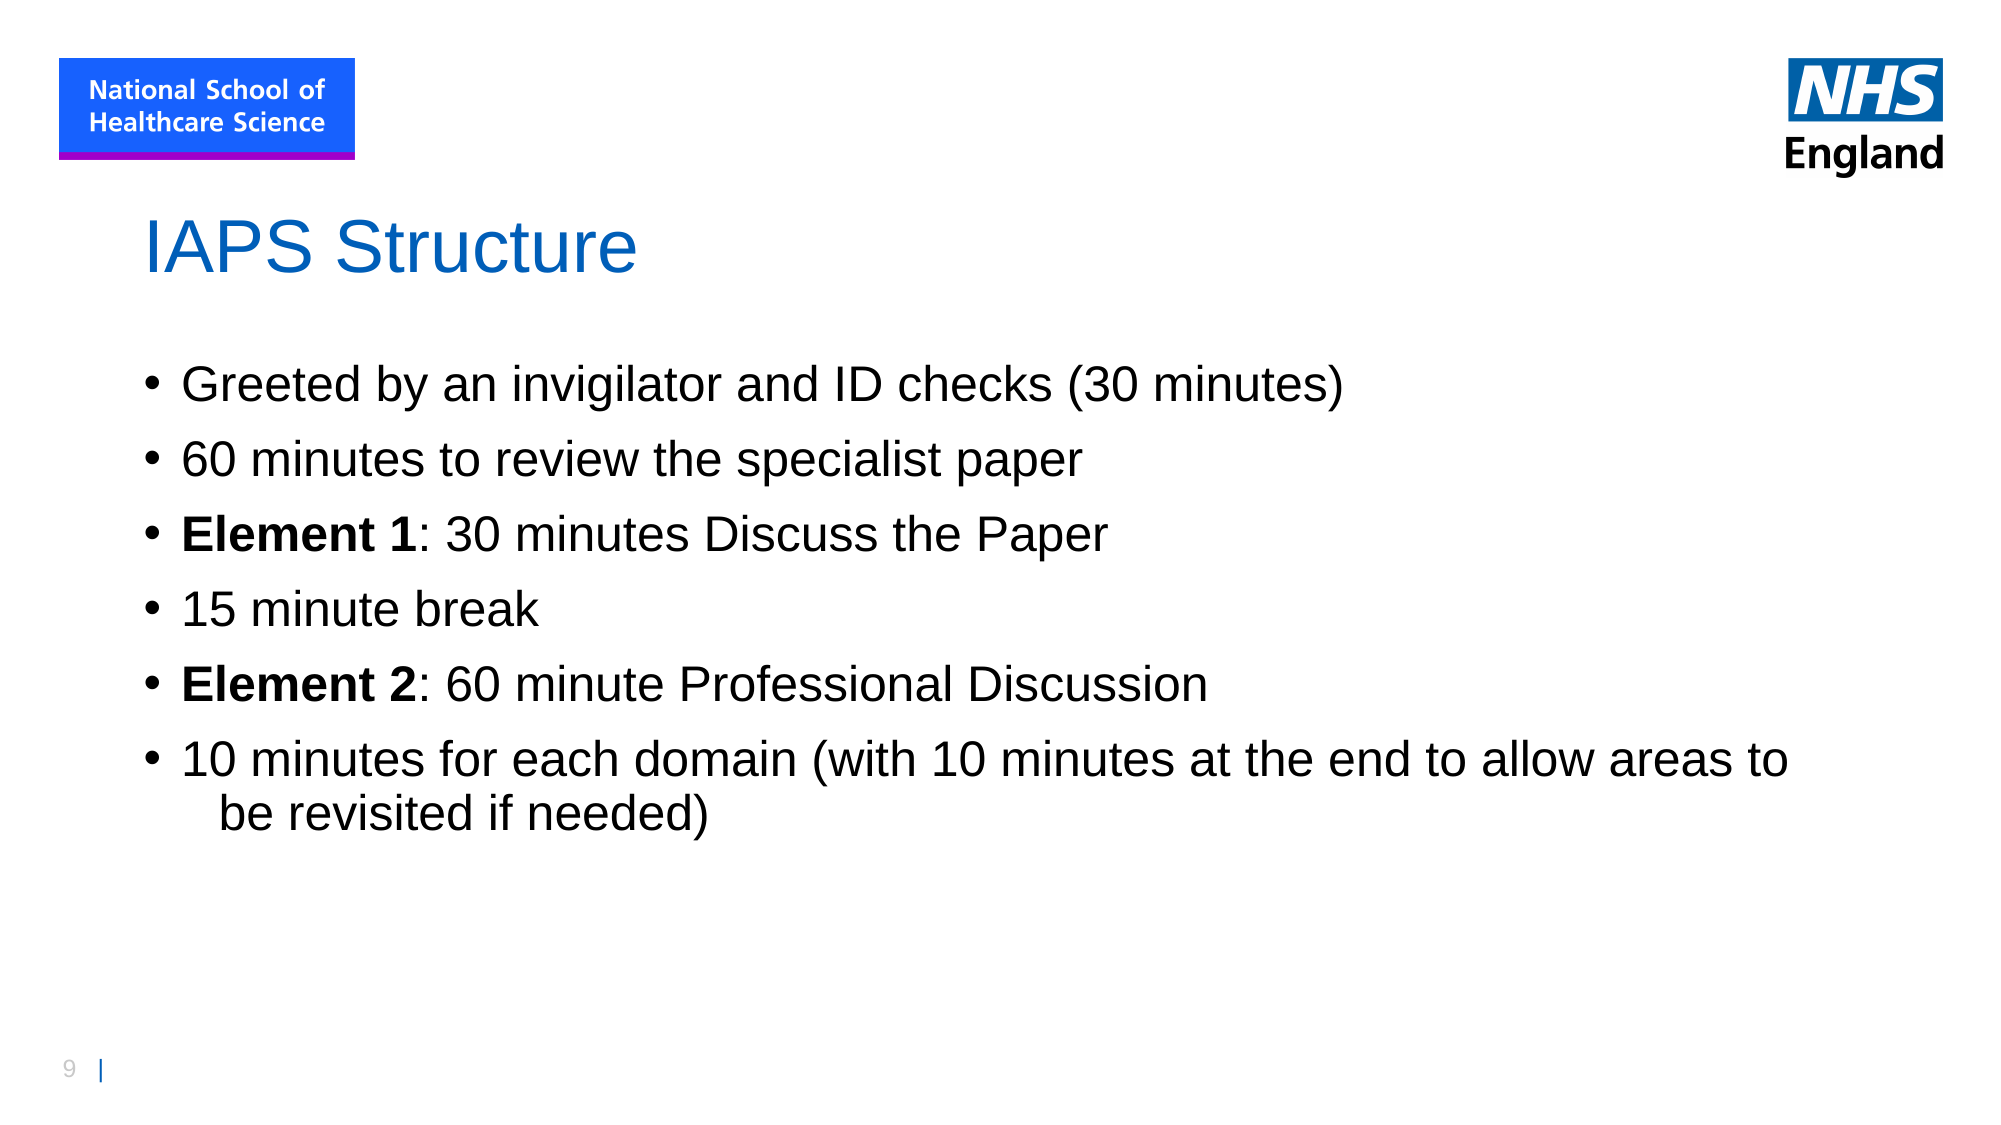

# IAPS Structure
Greeted by an invigilator and ID checks (30 minutes)
60 minutes to review the specialist paper
Element 1: 30 minutes Discuss the Paper
15 minute break
Element 2: 60 minute Professional Discussion
10 minutes for each domain (with 10 minutes at the end to allow areas to be revisited if needed)